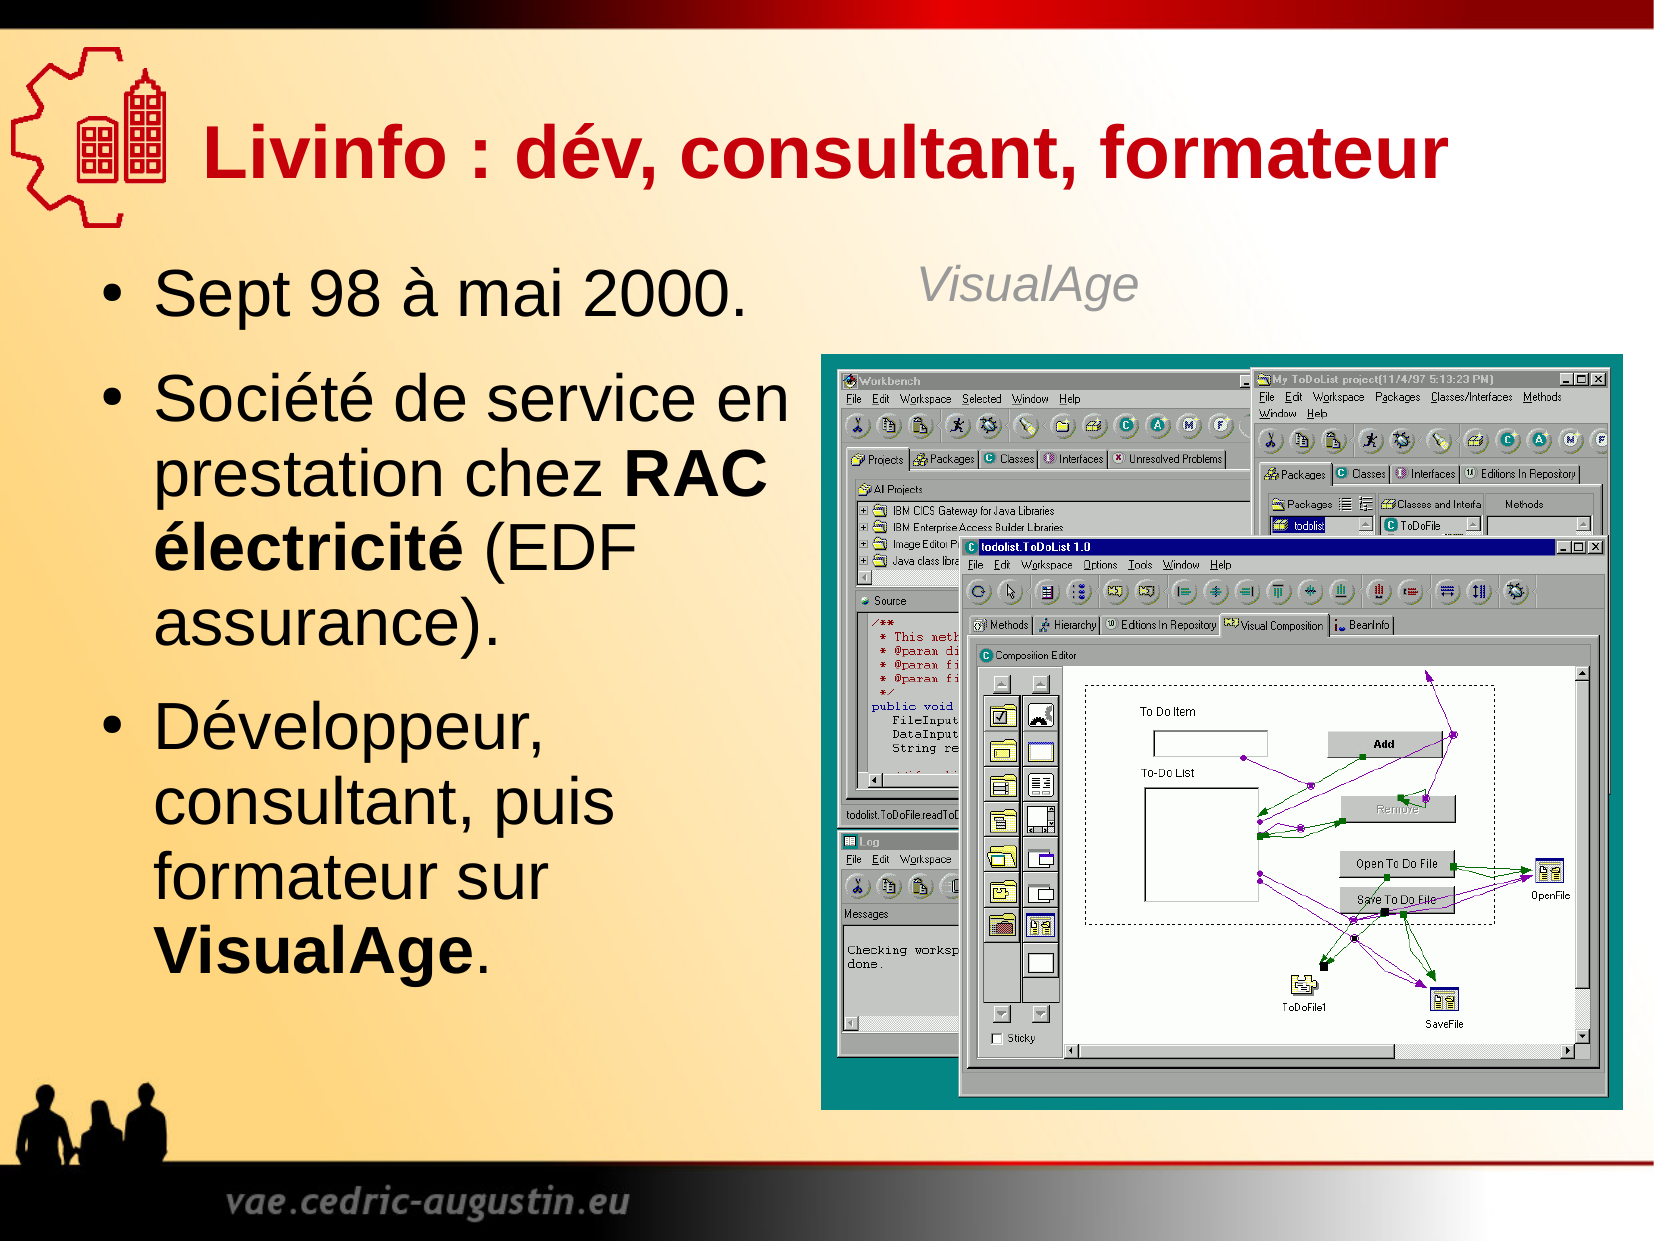

# Livinfo : dév, consultant, formateur
Sept 98 à mai 2000.
Société de service en prestation chez RAC électricité (EDF assurance).
Développeur, consultant, puis formateur sur VisualAge.
VisualAge